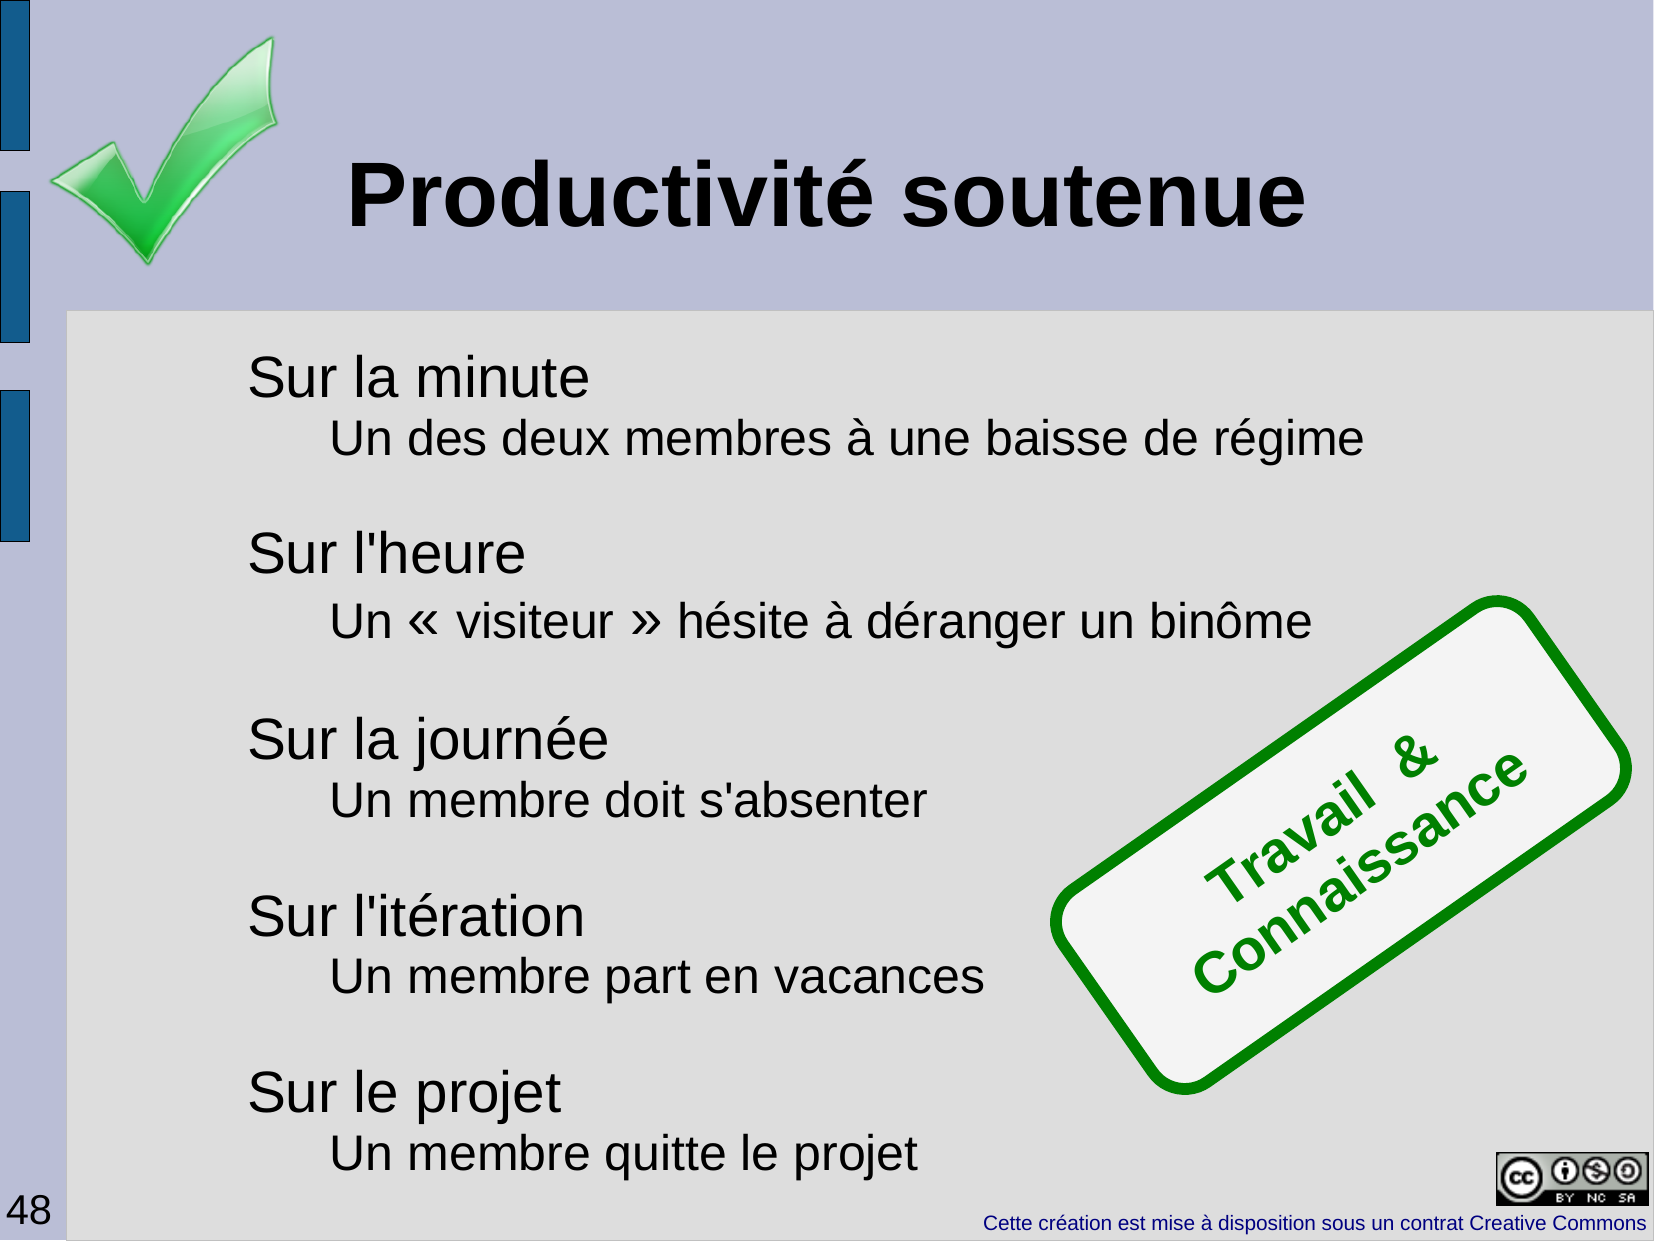

# Productivité soutenue
Sur la minute
Un des deux membres à une baisse de régime
Sur l'heure
Un « visiteur » hésite à déranger un binôme
Sur la journée
Un membre doit s'absenter
Sur l'itération
Un membre part en vacances
Sur le projet
Un membre quitte le projet
Travail &
Connaissance